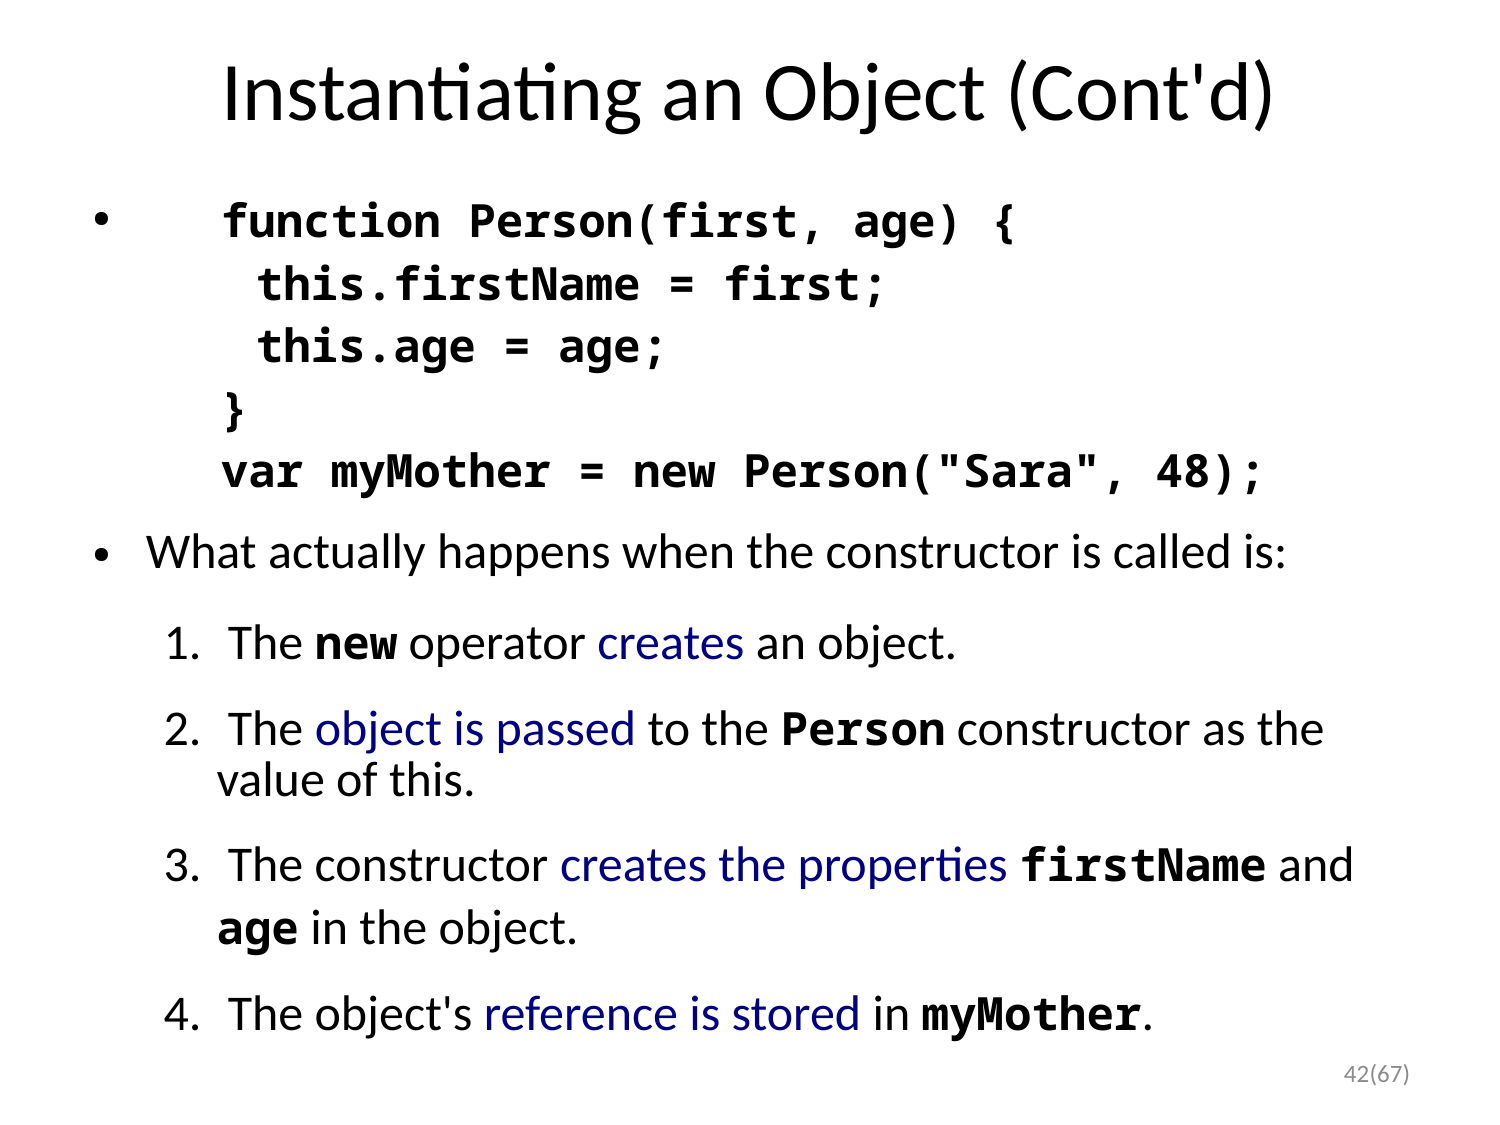

# Instantiating an Object (Cont'd)
 	function Person(first, age) {
 this.firstName = first;
 this.age = age;
 	}
	var myMother = new Person("Sara", 48);
What actually happens when the constructor is called is:
 The new operator creates an object.
 The object is passed to the Person constructor as the value of this.
 The constructor creates the properties firstName and age in the object.
 The object's reference is stored in myMother.
42